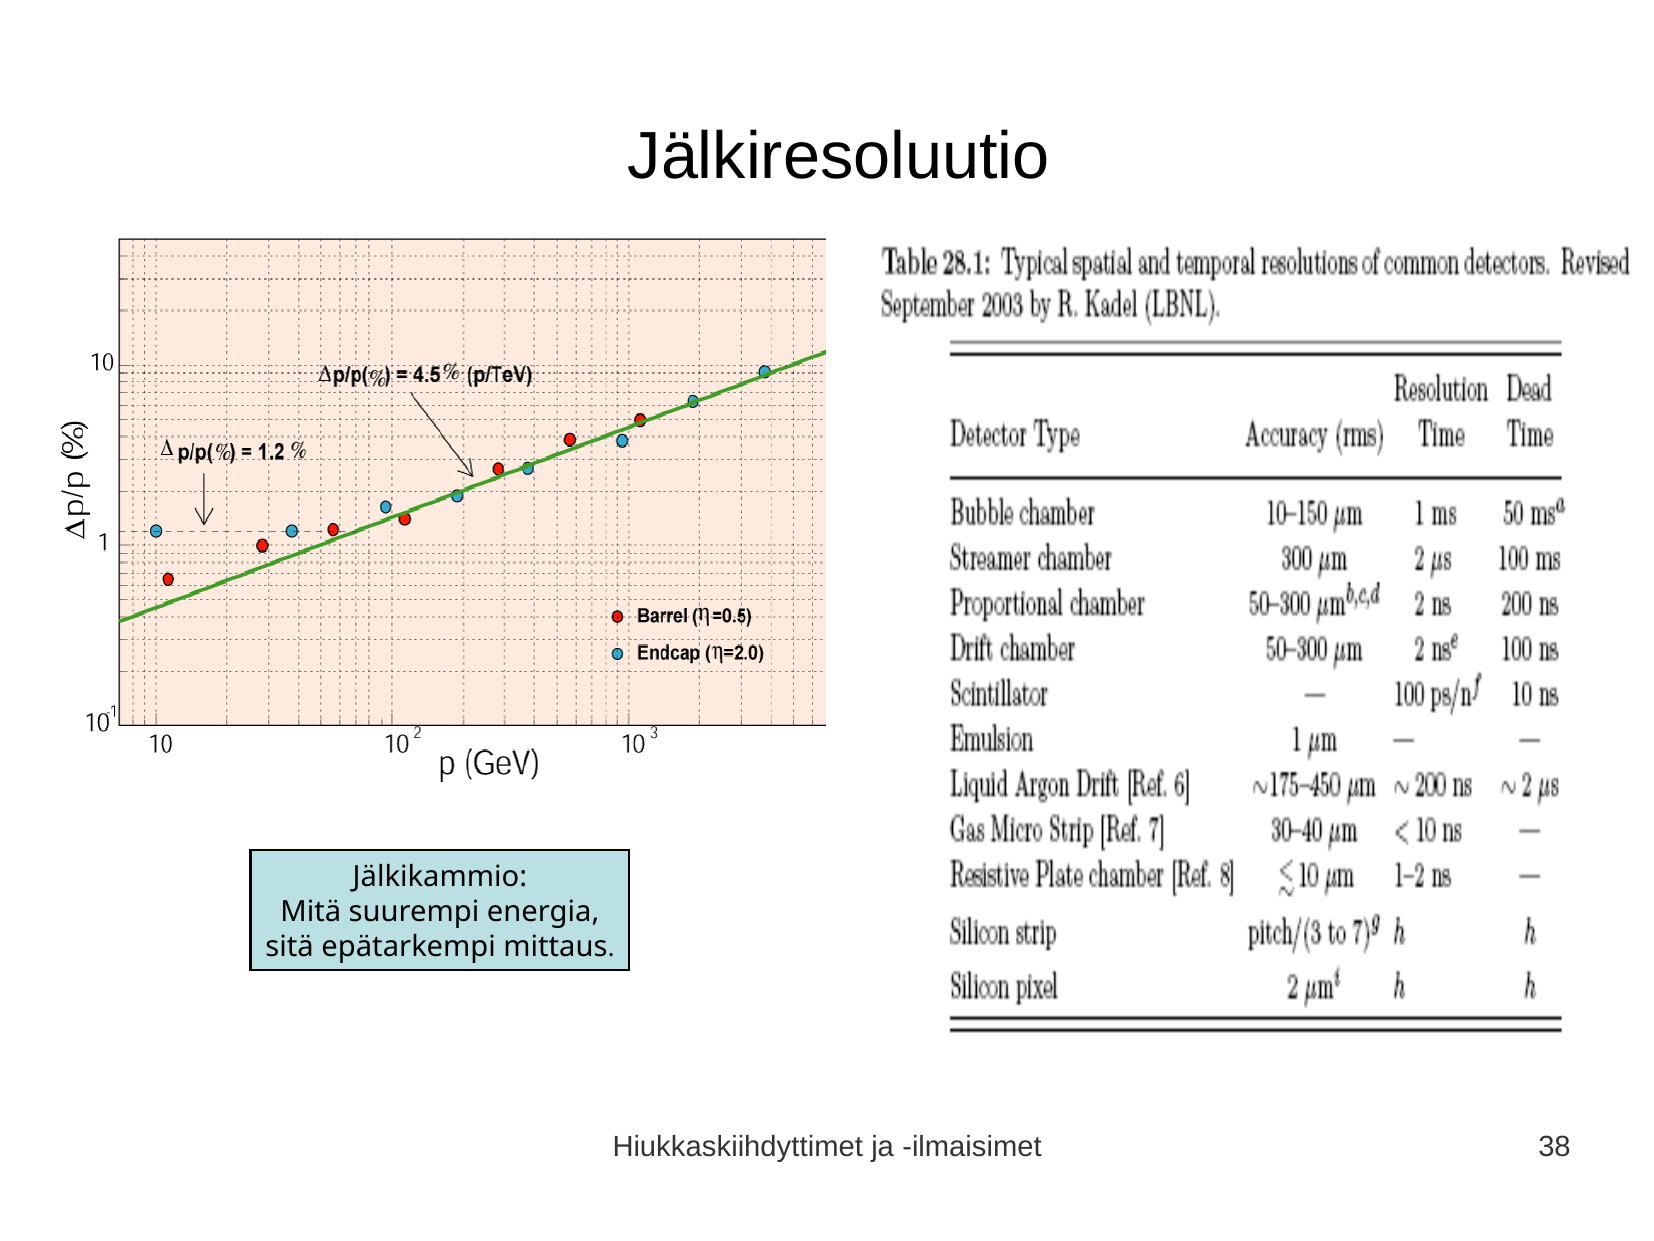

# Jälkiresoluutio
Jälkikammio:
Mitä suurempi energia,
sitä epätarkempi mittaus.
Hiukkaskiihdyttimet ja -ilmaisimet
38